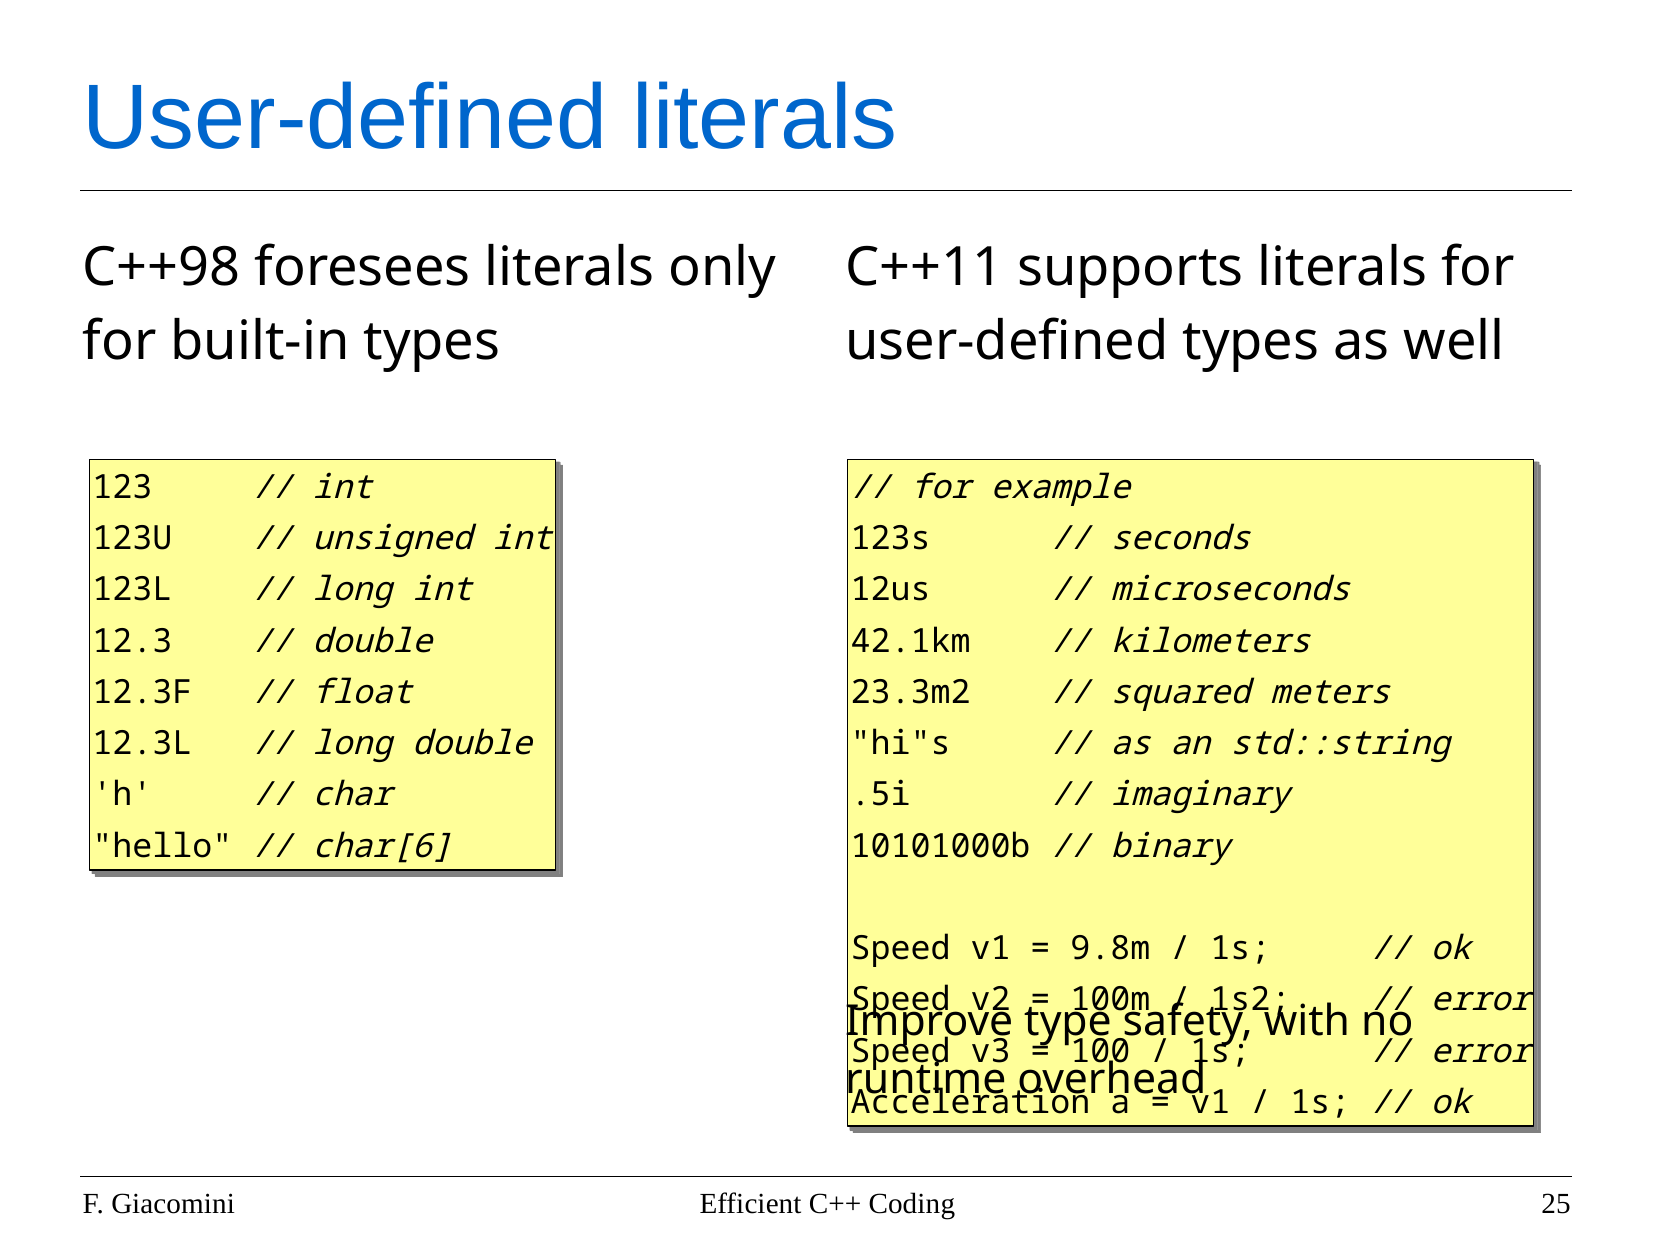

# User-defined literals
C++98 foresees literals only for built-in types
C++11 supports literals for user-defined types as well
123 // int
123U // unsigned int
123L // long int
12.3 // double
12.3F // float
12.3L // long double
'h' // char
"hello" // char[6]
// for example
123s // seconds
12us // microseconds
42.1km // kilometers
23.3m2 // squared meters
"hi"s // as an std::string
.5i // imaginary
10101000b // binary
Speed v1 = 9.8m / 1s; // ok
Speed v2 = 100m / 1s2; // error
Speed v3 = 100 / 1s; // error
Acceleration a = v1 / 1s; // ok
Improve type safety, with no runtime overhead
F. Giacomini
Efficient C++ Coding
25